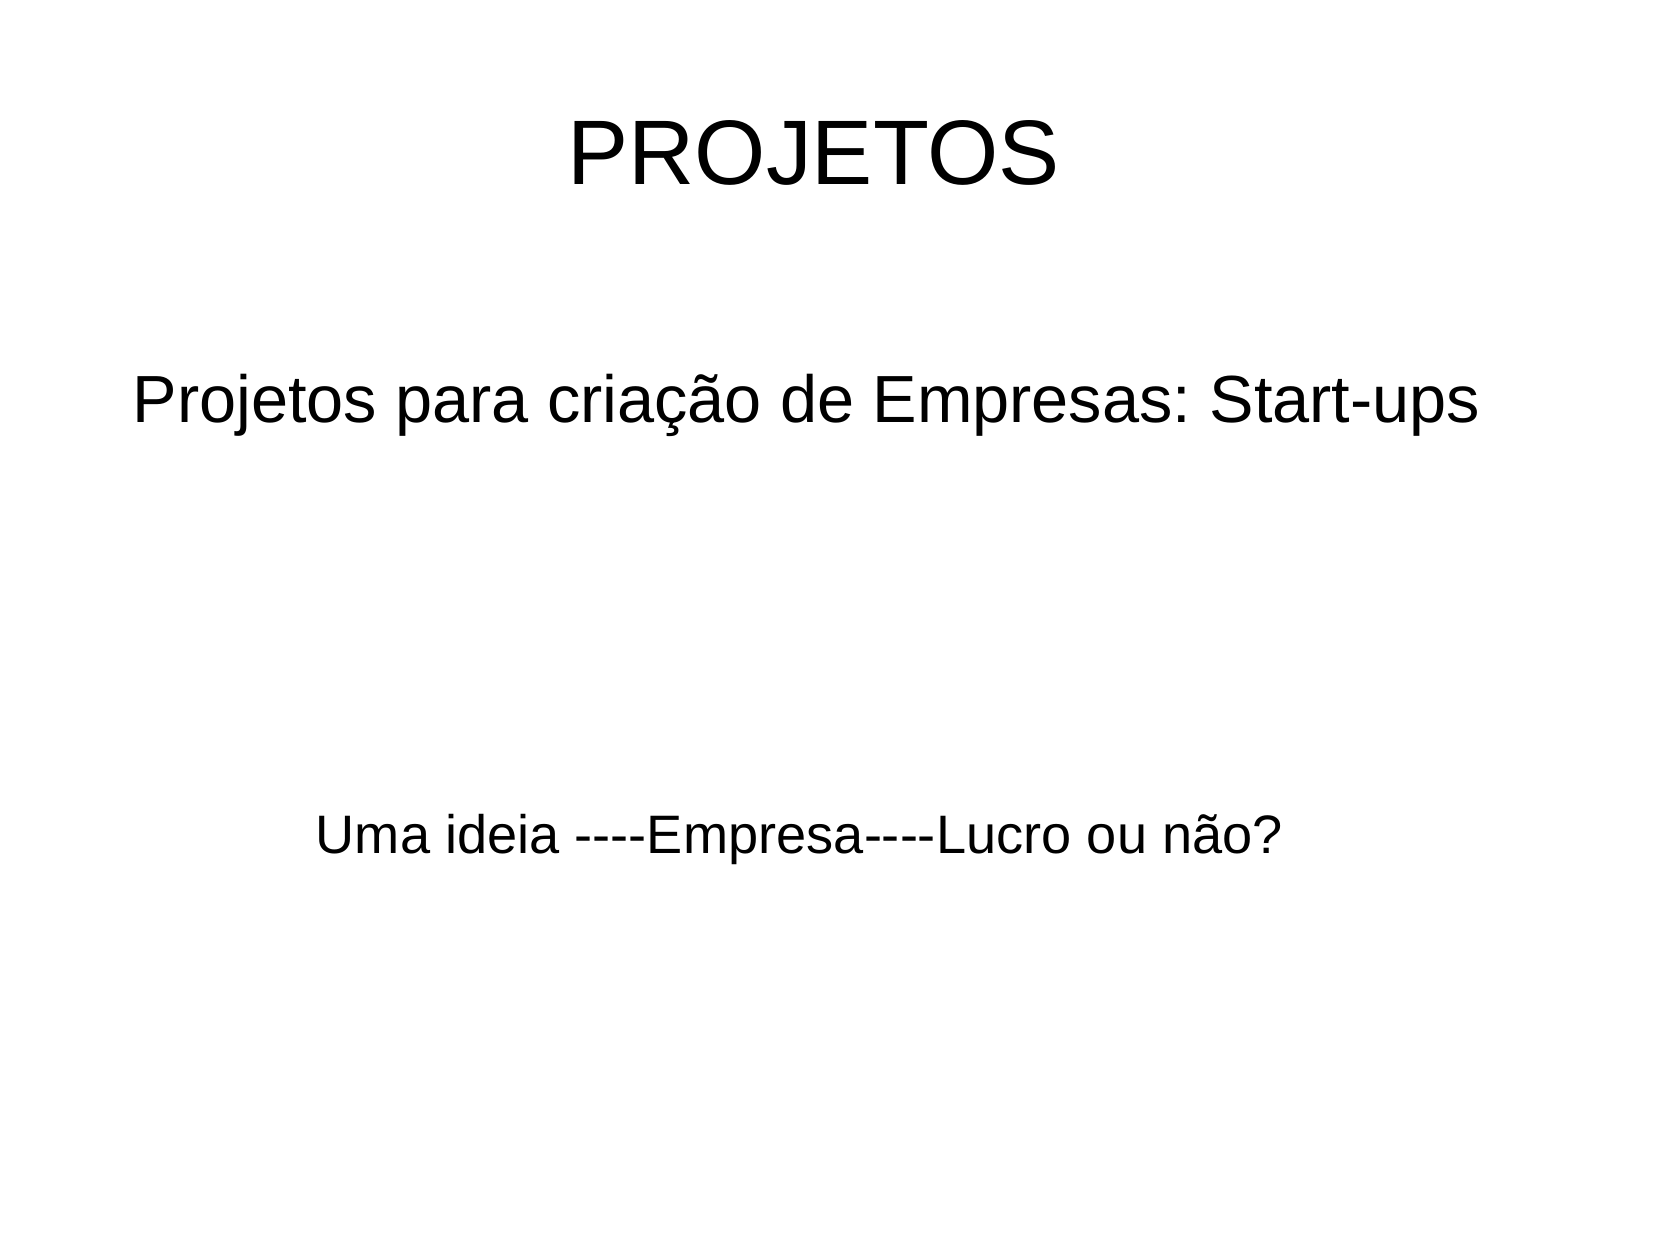

# PROJETOS
Projetos para criação de Empresas: Start-ups
Uma ideia ----Empresa----Lucro ou não?